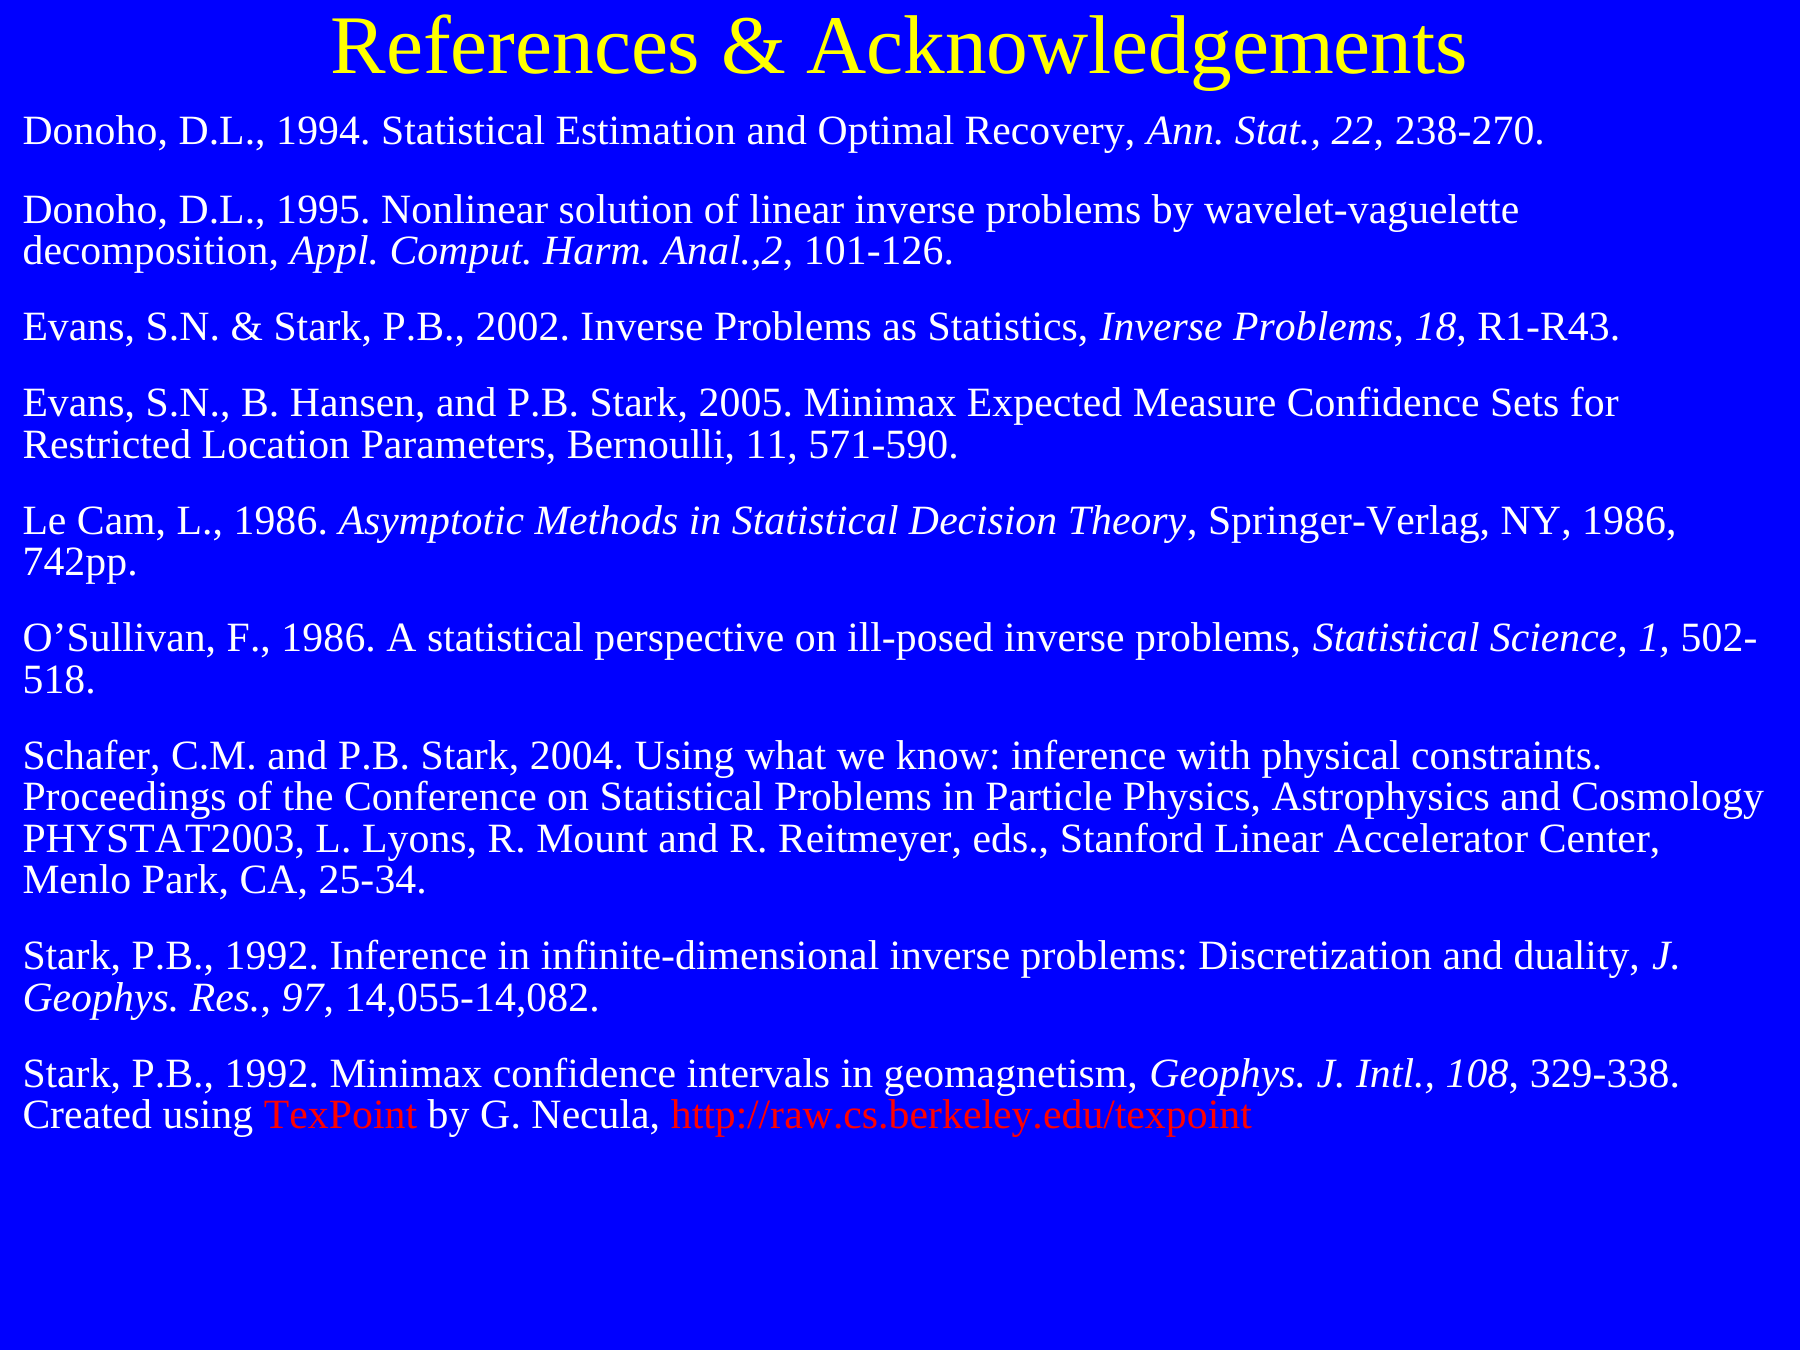

# References & Acknowledgements
Donoho, D.L., 1994. Statistical Estimation and Optimal Recovery, Ann. Stat., 22, 238-270.
Donoho, D.L., 1995. Nonlinear solution of linear inverse problems by wavelet-vaguelette decomposition, Appl. Comput. Harm. Anal.,2, 101-126.
Evans, S.N. & Stark, P.B., 2002. Inverse Problems as Statistics, Inverse Problems, 18, R1-R43.
Evans, S.N., B. Hansen, and P.B. Stark, 2005. Minimax Expected Measure Confidence Sets for Restricted Location Parameters, Bernoulli, 11, 571-590.
Le Cam, L., 1986. Asymptotic Methods in Statistical Decision Theory, Springer-Verlag, NY, 1986, 742pp.
O’Sullivan, F., 1986. A statistical perspective on ill-posed inverse problems, Statistical Science, 1, 502-518.
Schafer, C.M. and P.B. Stark, 2004. Using what we know: inference with physical constraints. Proceedings of the Conference on Statistical Problems in Particle Physics, Astrophysics and Cosmology PHYSTAT2003, L. Lyons, R. Mount and R. Reitmeyer, eds., Stanford Linear Accelerator Center, Menlo Park, CA, 25-34.
Stark, P.B., 1992. Inference in infinite-dimensional inverse problems: Discretization and duality, J. Geophys. Res., 97, 14,055-14,082.
Stark, P.B., 1992. Minimax confidence intervals in geomagnetism, Geophys. J. Intl., 108, 329-338.
Created using TexPoint by G. Necula, http://raw.cs.berkeley.edu/texpoint